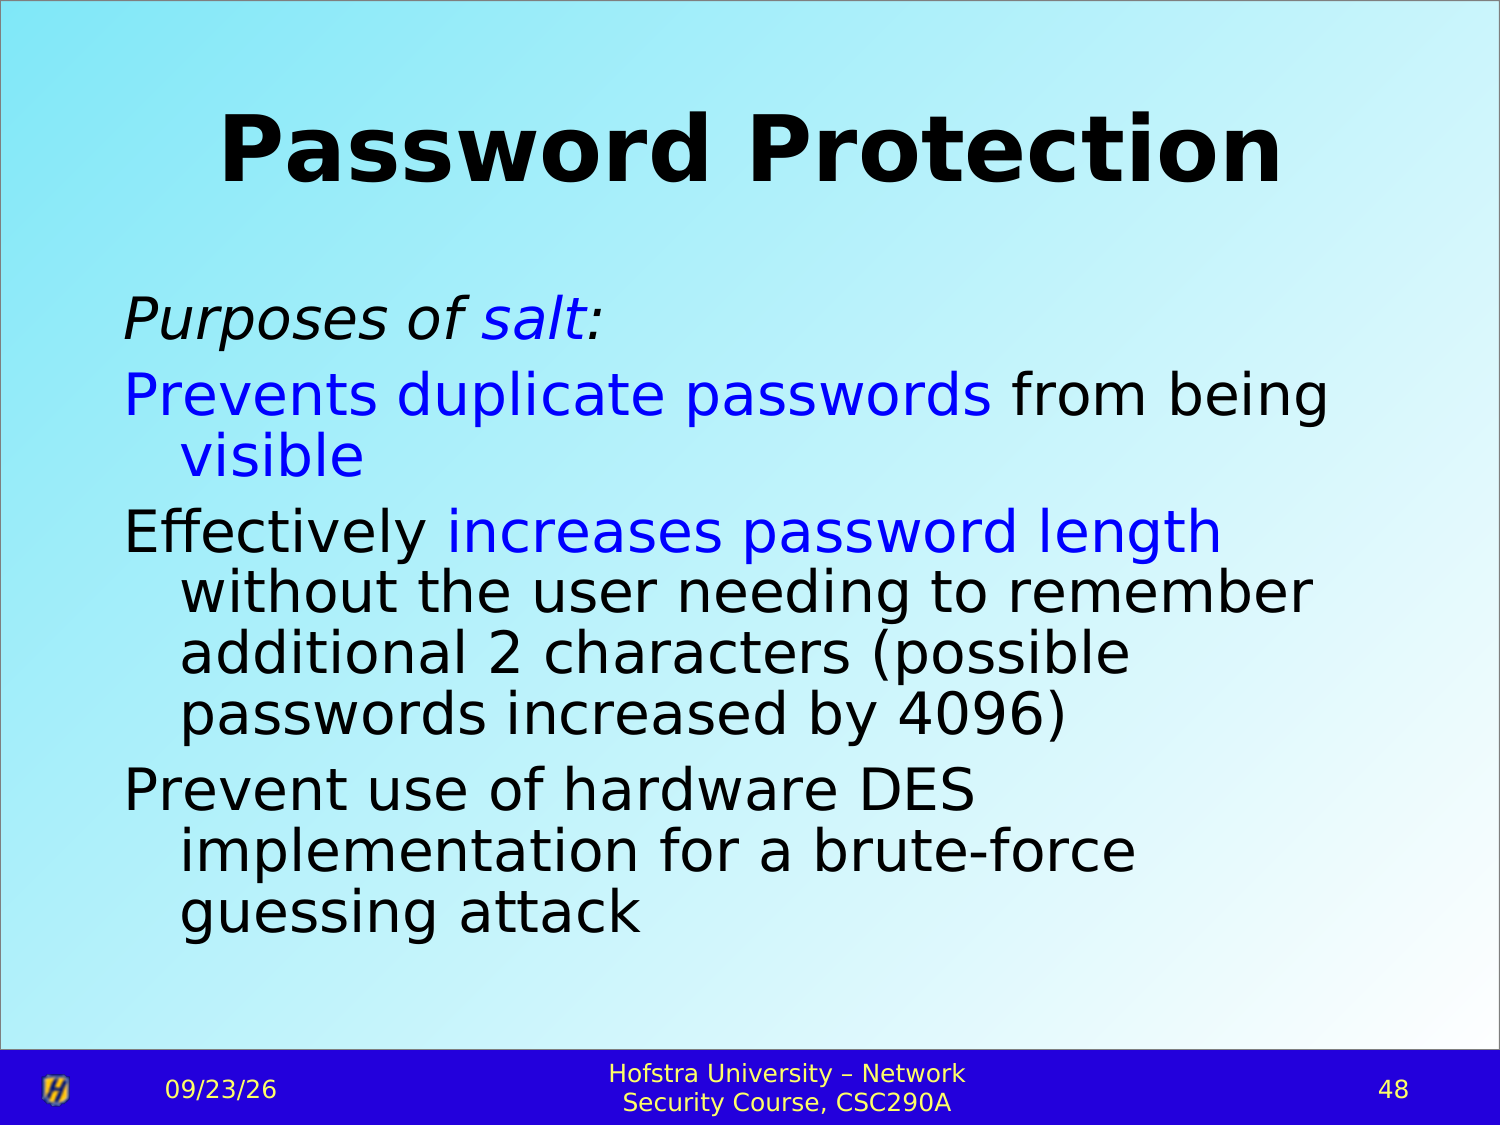

# Password Protection
Purposes of salt:
Prevents duplicate passwords from being visible
Effectively increases password length without the user needing to remember additional 2 characters (possible passwords increased by 4096)
Prevent use of hardware DES implementation for a brute-force guessing attack
48